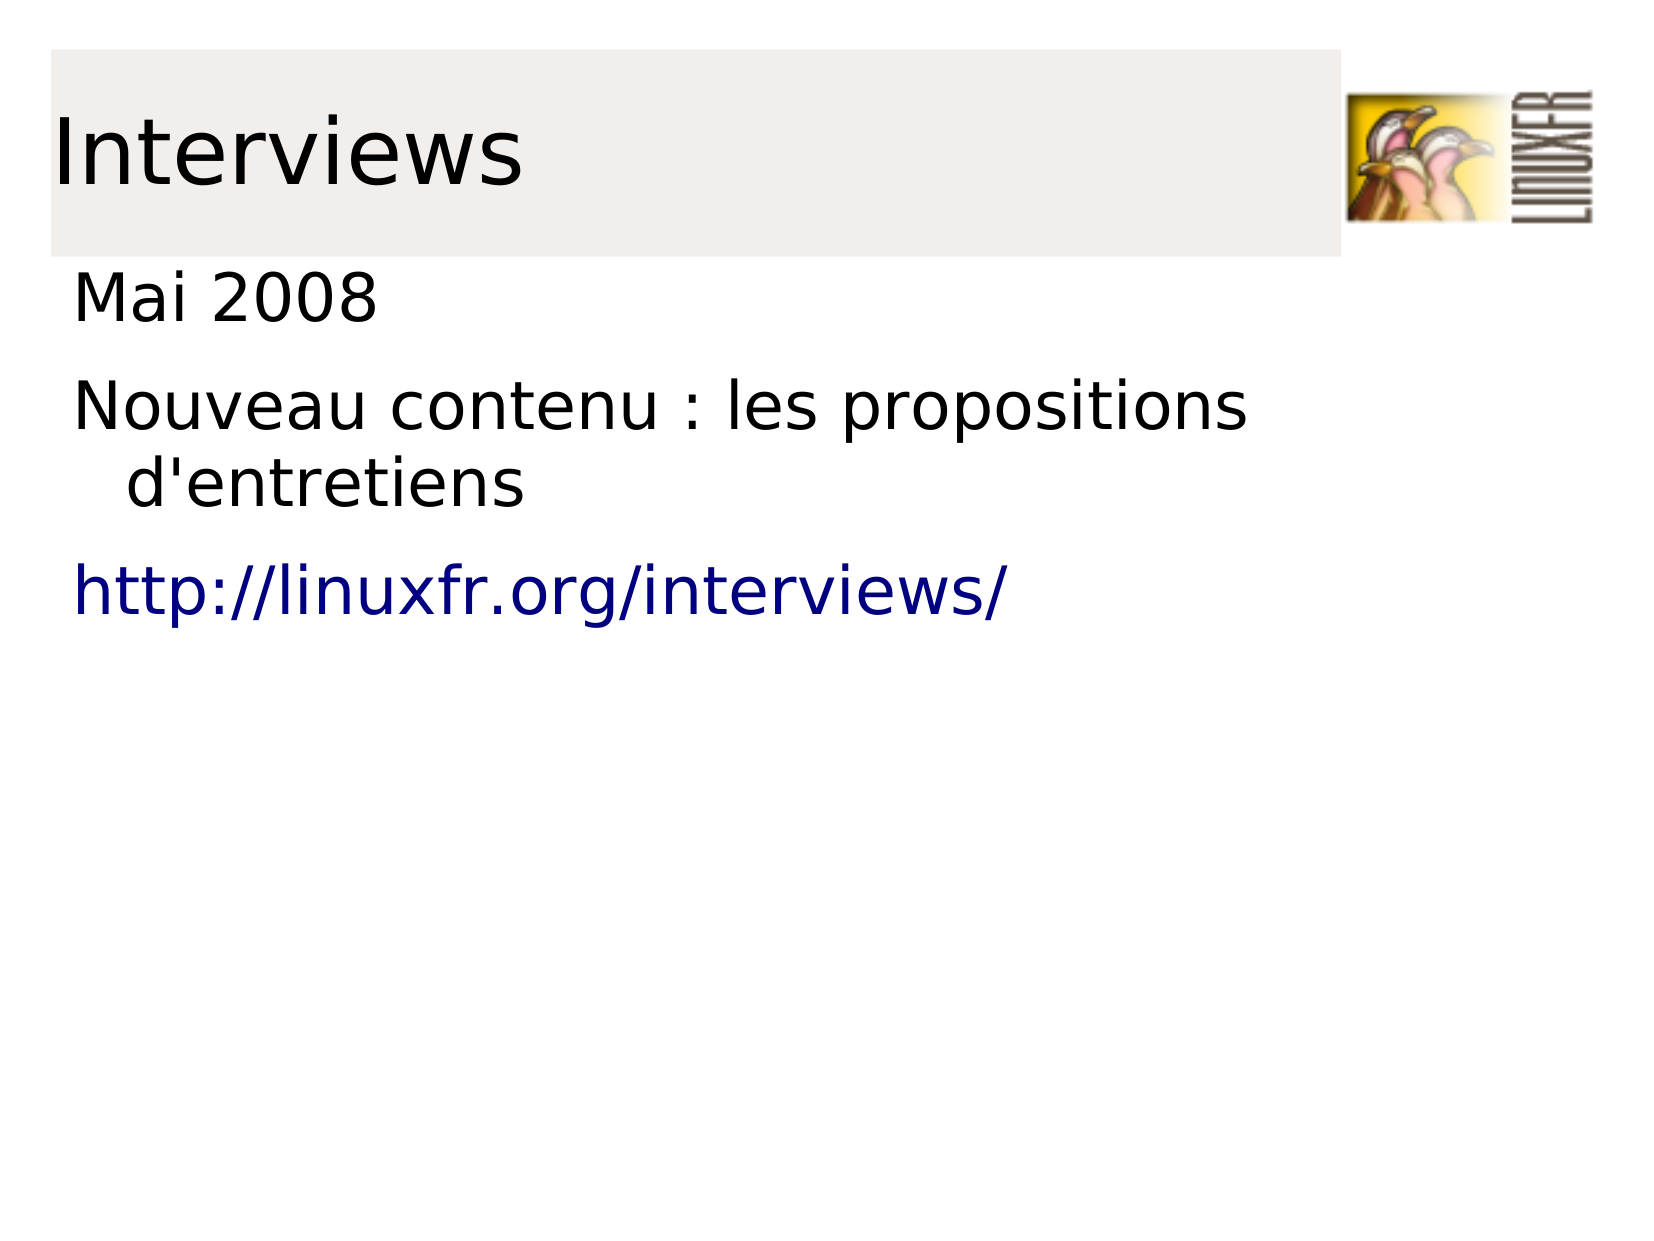

# Interviews
Mai 2008
Nouveau contenu : les propositions d'entretiens
http://linuxfr.org/interviews/